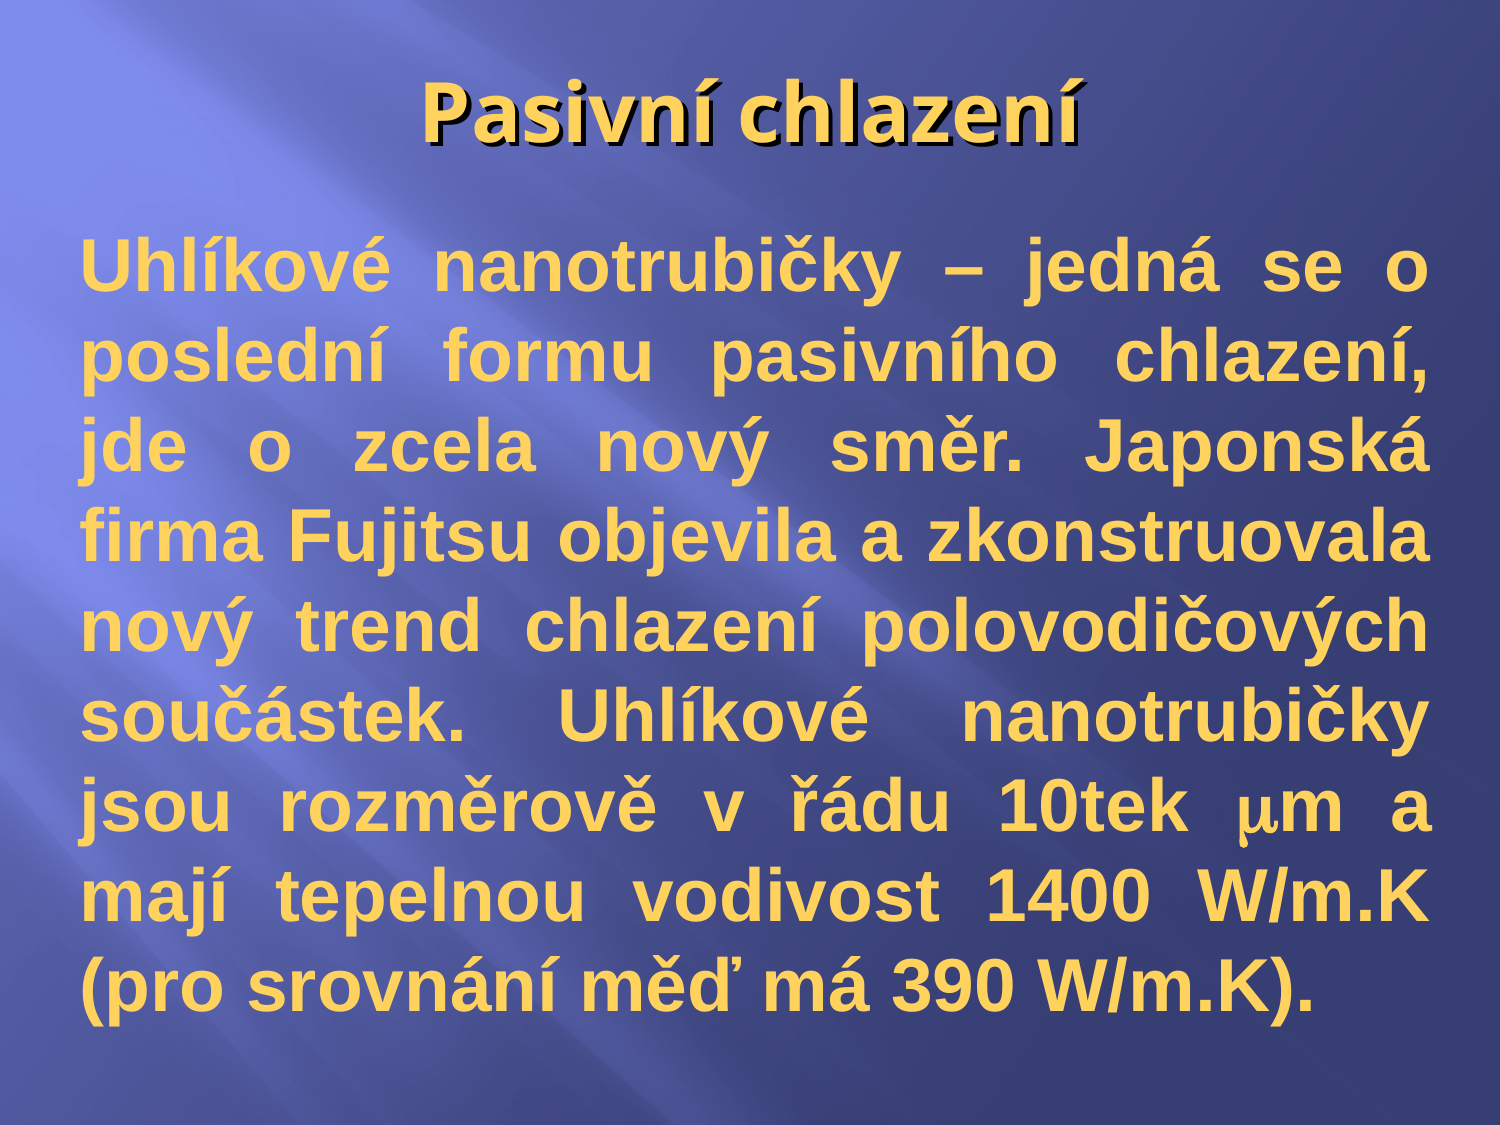

# Pasivní chlazení
Uhlíkové nanotrubičky – jedná se o poslední formu pasivního chlazení, jde o zcela nový směr. Japonská firma Fujitsu objevila a zkonstruovala nový trend chlazení polovodičových součástek. Uhlíkové nanotrubičky jsou rozměrově v řádu 10tek mm a mají tepelnou vodivost 1400 W/m.K (pro srovnání měď má 390 W/m.K).